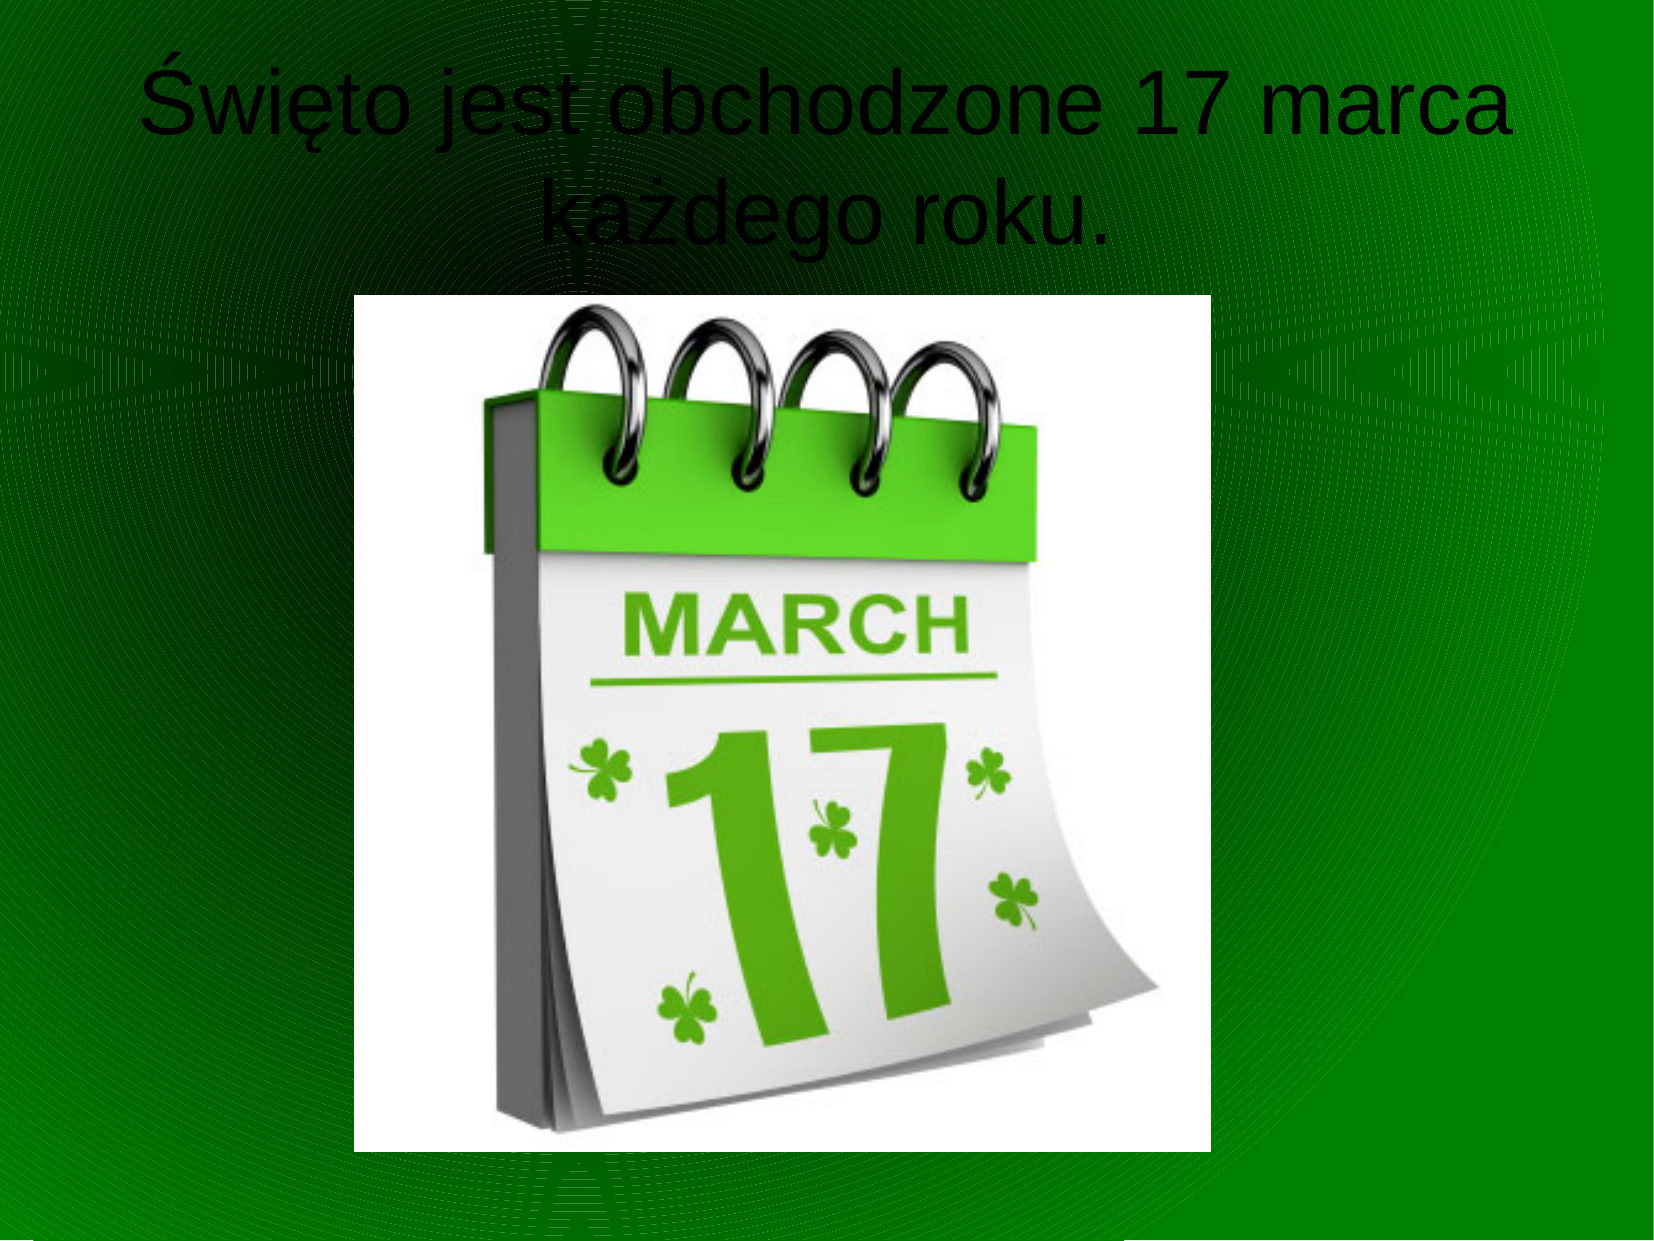

# Święto jest obchodzone 17 marca każdego roku.